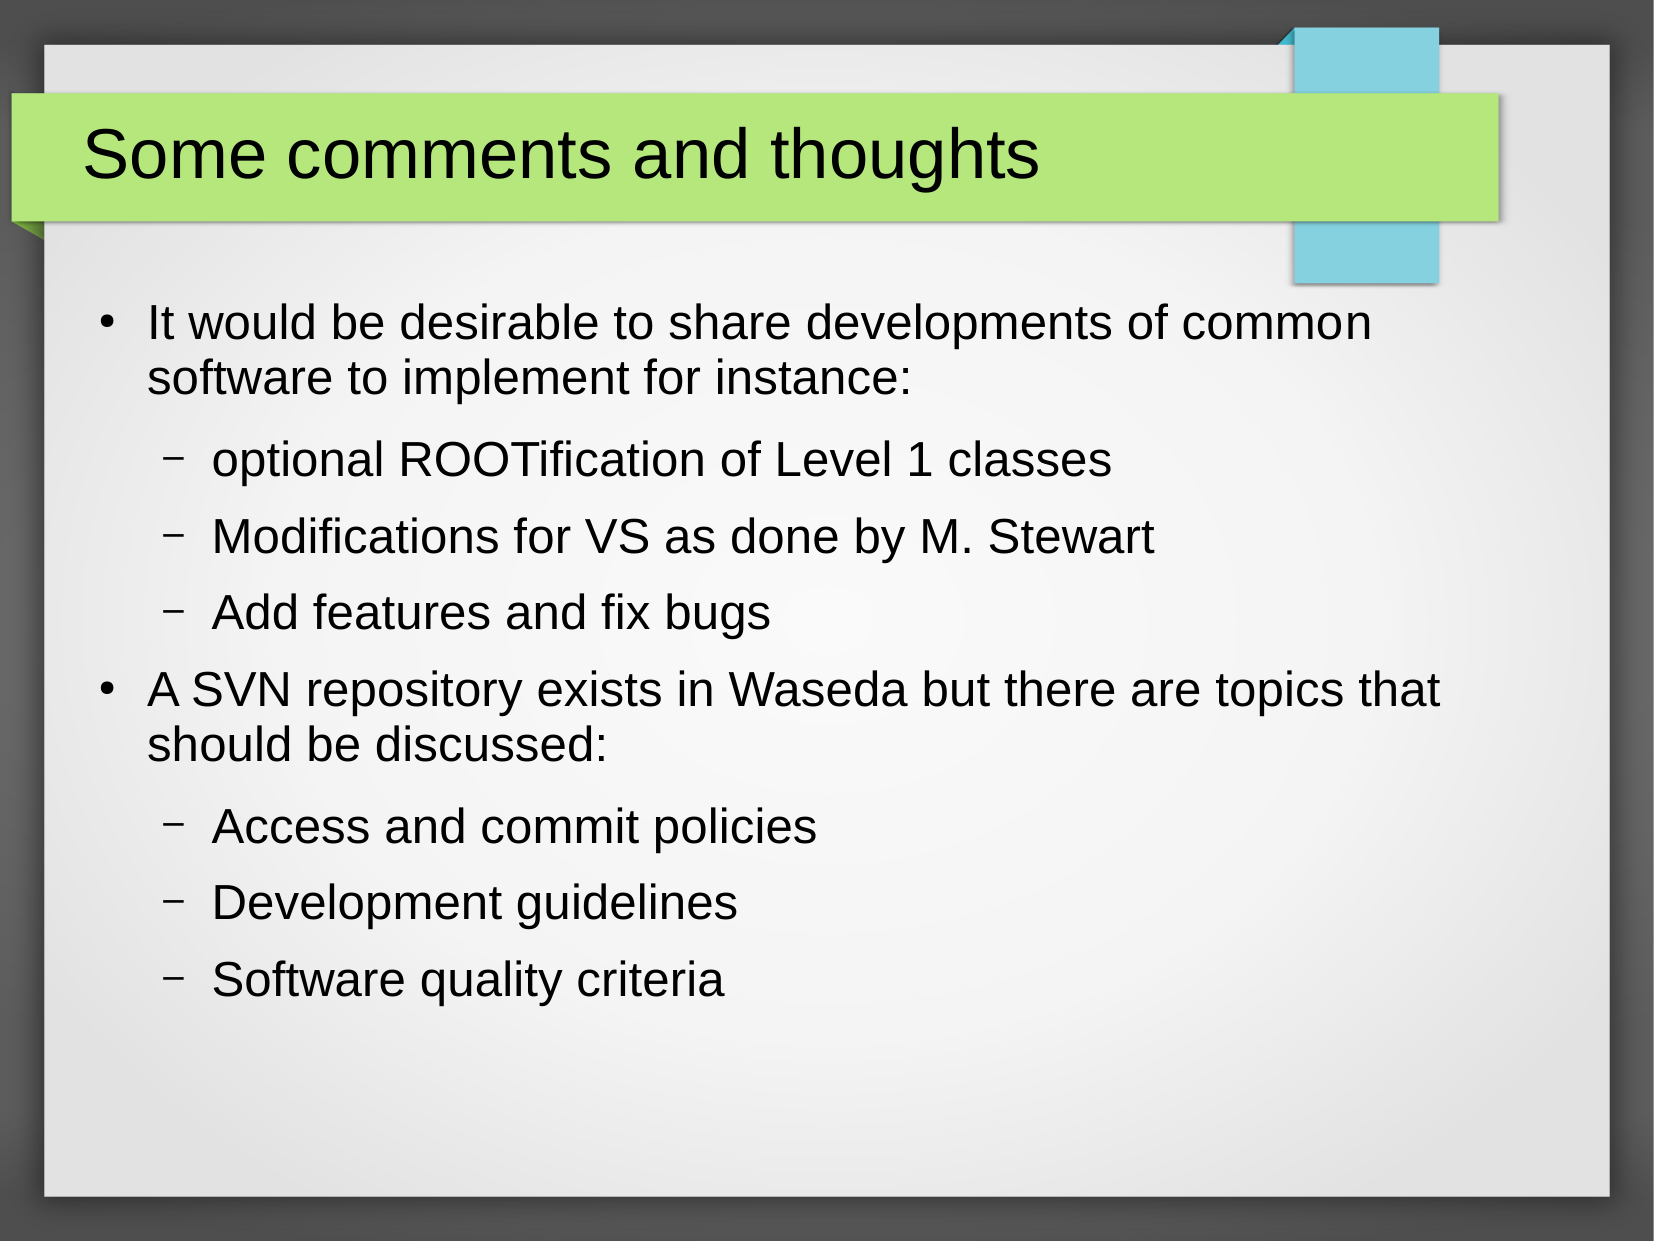

# Some comments and thoughts
It would be desirable to share developments of common software to implement for instance:
optional ROOTification of Level 1 classes
Modifications for VS as done by M. Stewart
Add features and fix bugs
A SVN repository exists in Waseda but there are topics that should be discussed:
Access and commit policies
Development guidelines
Software quality criteria